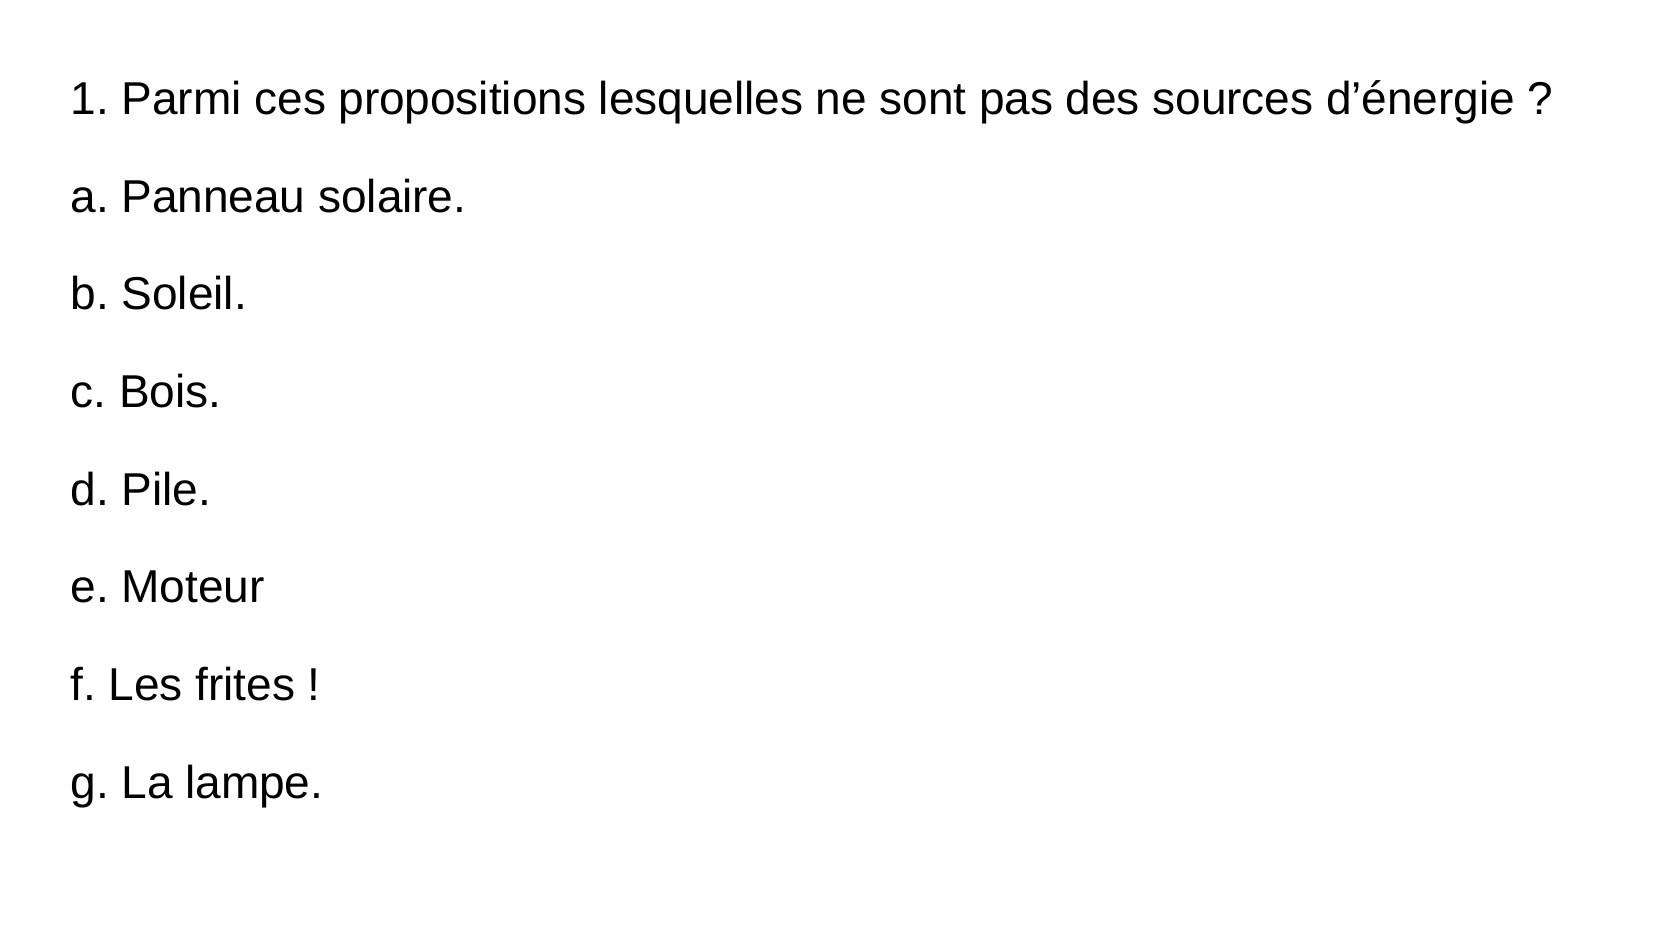

# 1. Parmi ces propositions lesquelles ne sont pas des sources d’énergie ?
a. Panneau solaire.
b. Soleil.
c. Bois.
d. Pile.
e. Moteur
f. Les frites !
g. La lampe.